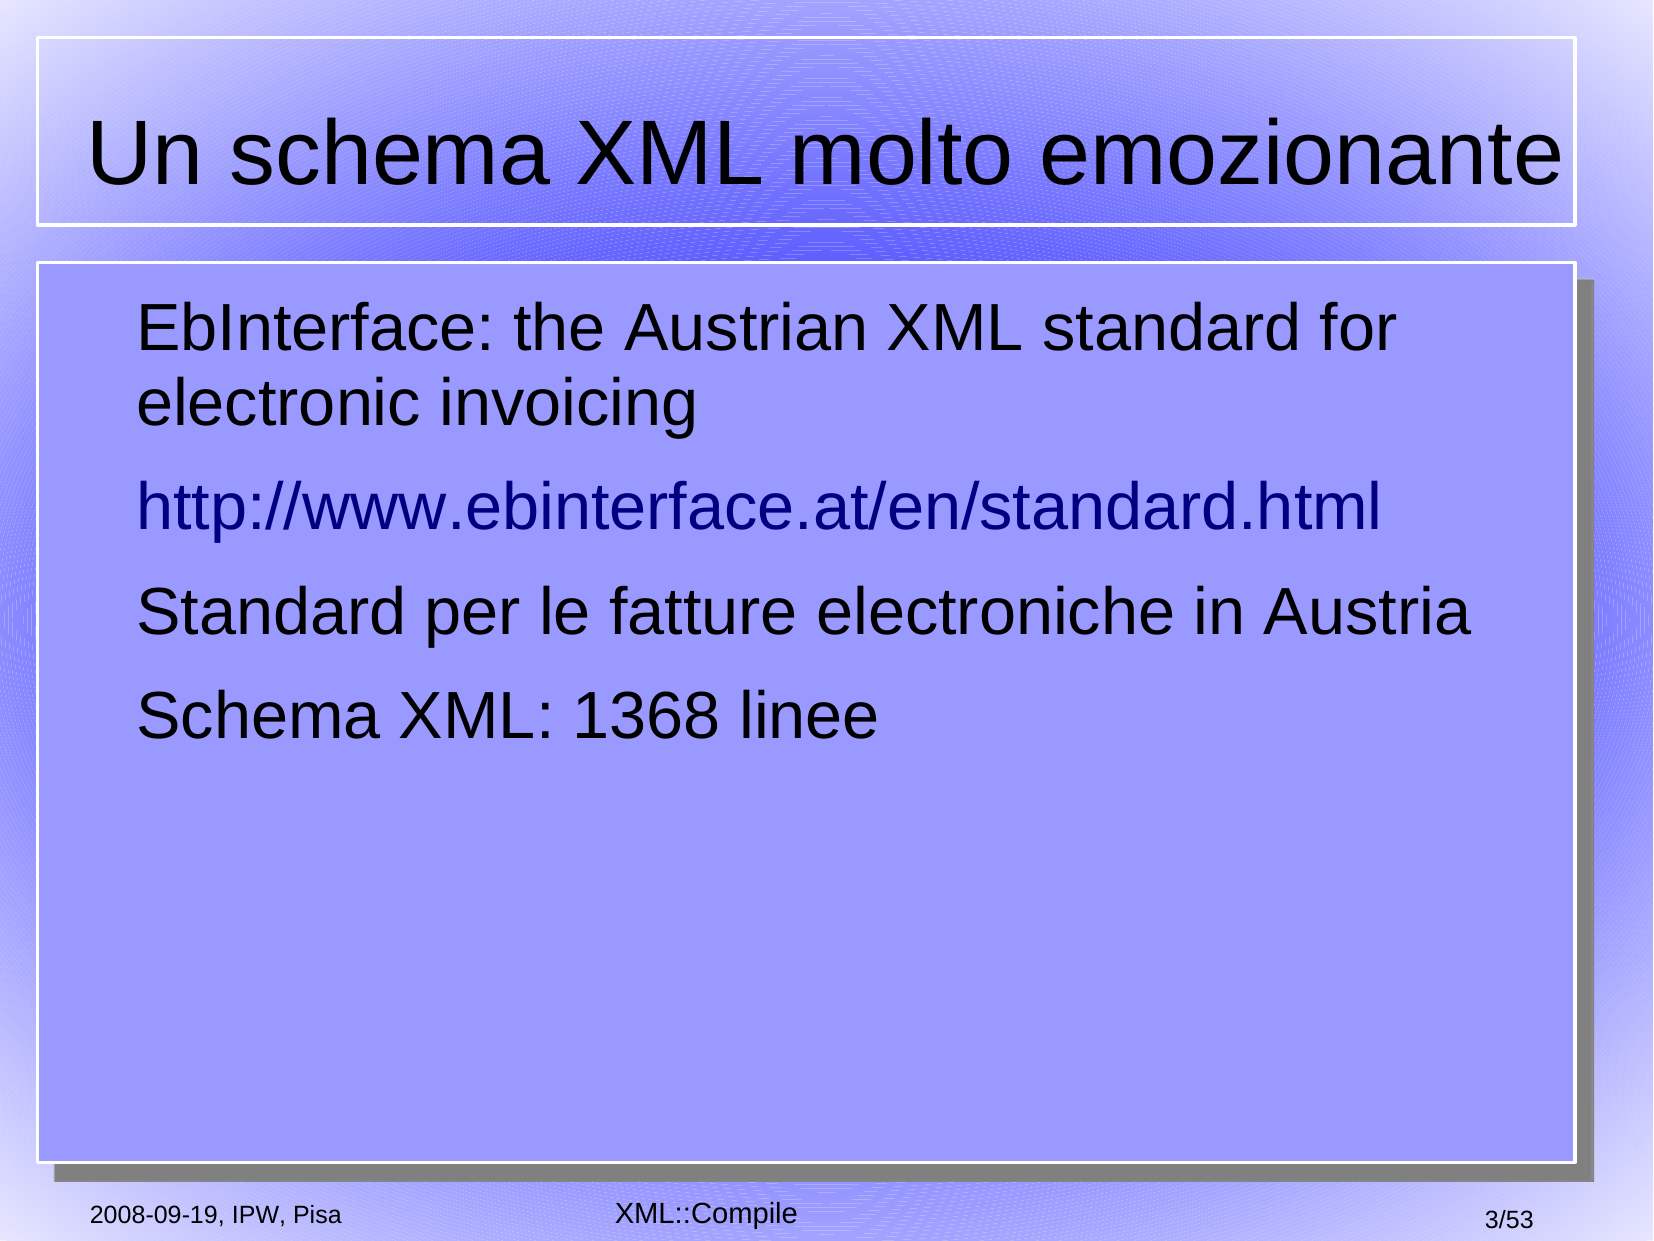

# Un schema XML molto emozionante
EbInterface: the Austrian XML standard for electronic invoicing
http://www.ebinterface.at/en/standard.html
Standard per le fatture electroniche in Austria
Schema XML: 1368 linee